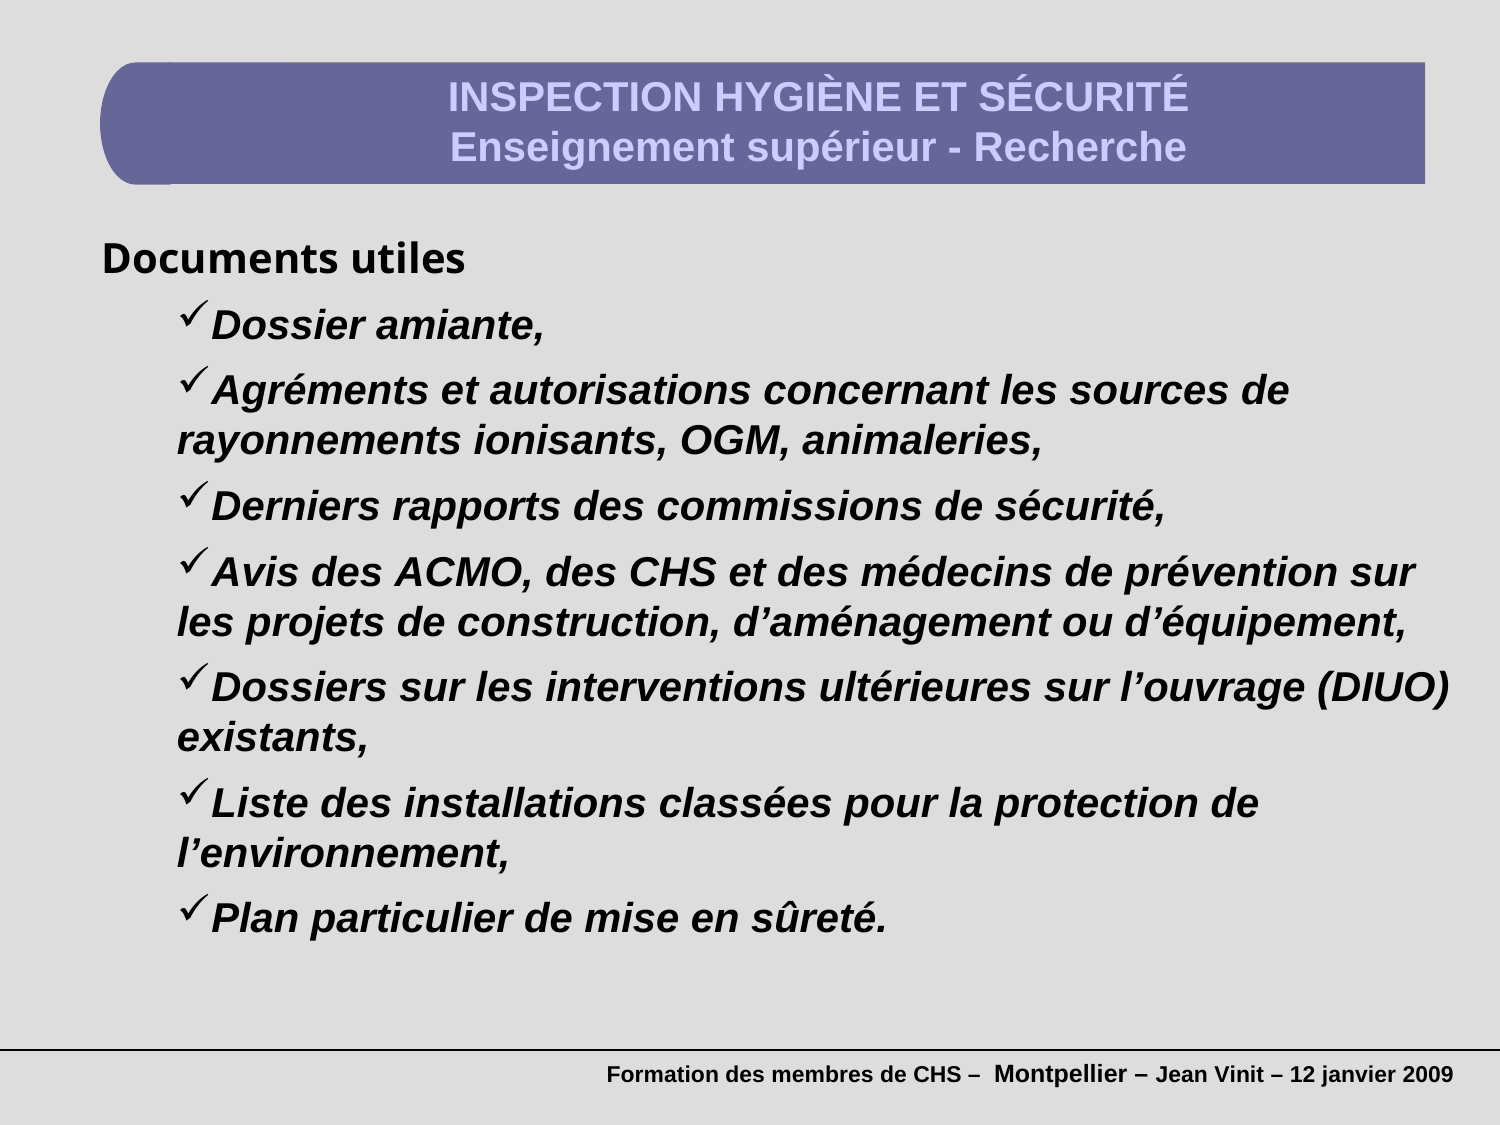

Documents utiles
Dossier amiante,
Agréments et autorisations concernant les sources de rayonnements ionisants, OGM, animaleries,
Derniers rapports des commissions de sécurité,
Avis des ACMO, des CHS et des médecins de prévention sur les projets de construction, d’aménagement ou d’équipement,
Dossiers sur les interventions ultérieures sur l’ouvrage (DIUO) existants,
Liste des installations classées pour la protection de l’environnement,
Plan particulier de mise en sûreté.